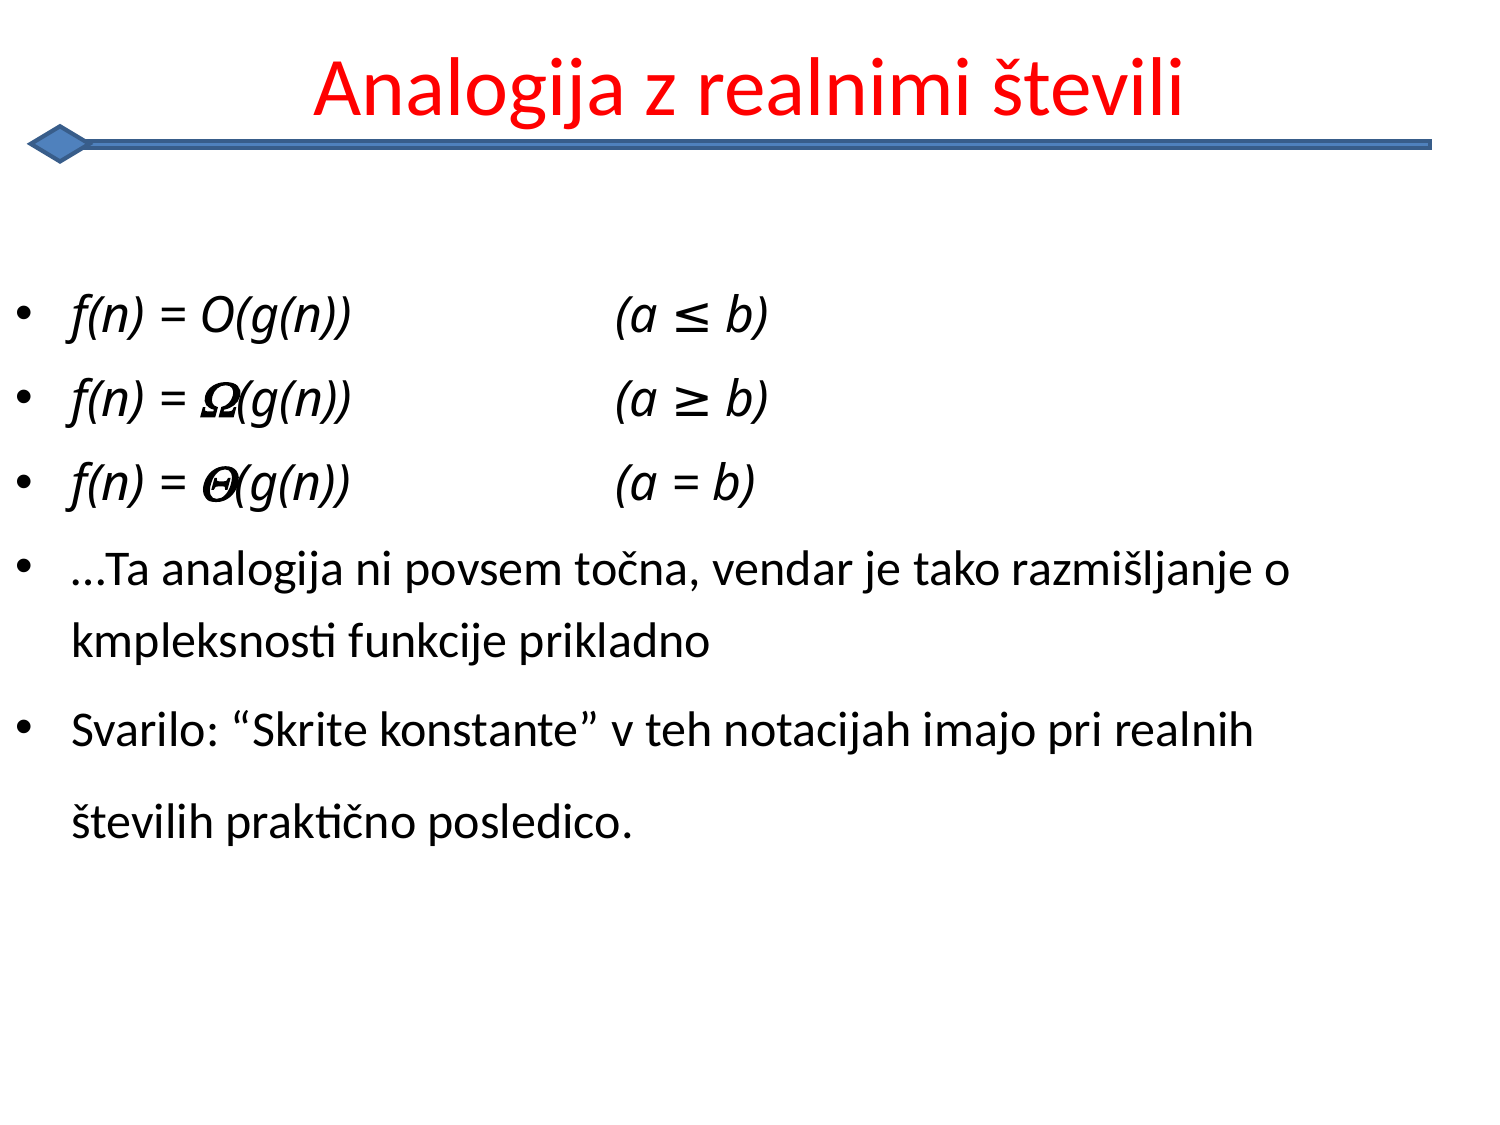

# Analogija z realnimi števili
f(n) = O(g(n)) 		(a ≤ b)
f(n) = (g(n)) 		(a ≥ b)
f(n) = (g(n))		(a = b)
…Ta analogija ni povsem točna, vendar je tako razmišljanje o kmpleksnosti funkcije prikladno
Svarilo: “Skrite konstante” v teh notacijah imajo pri realnih številih praktično posledico.